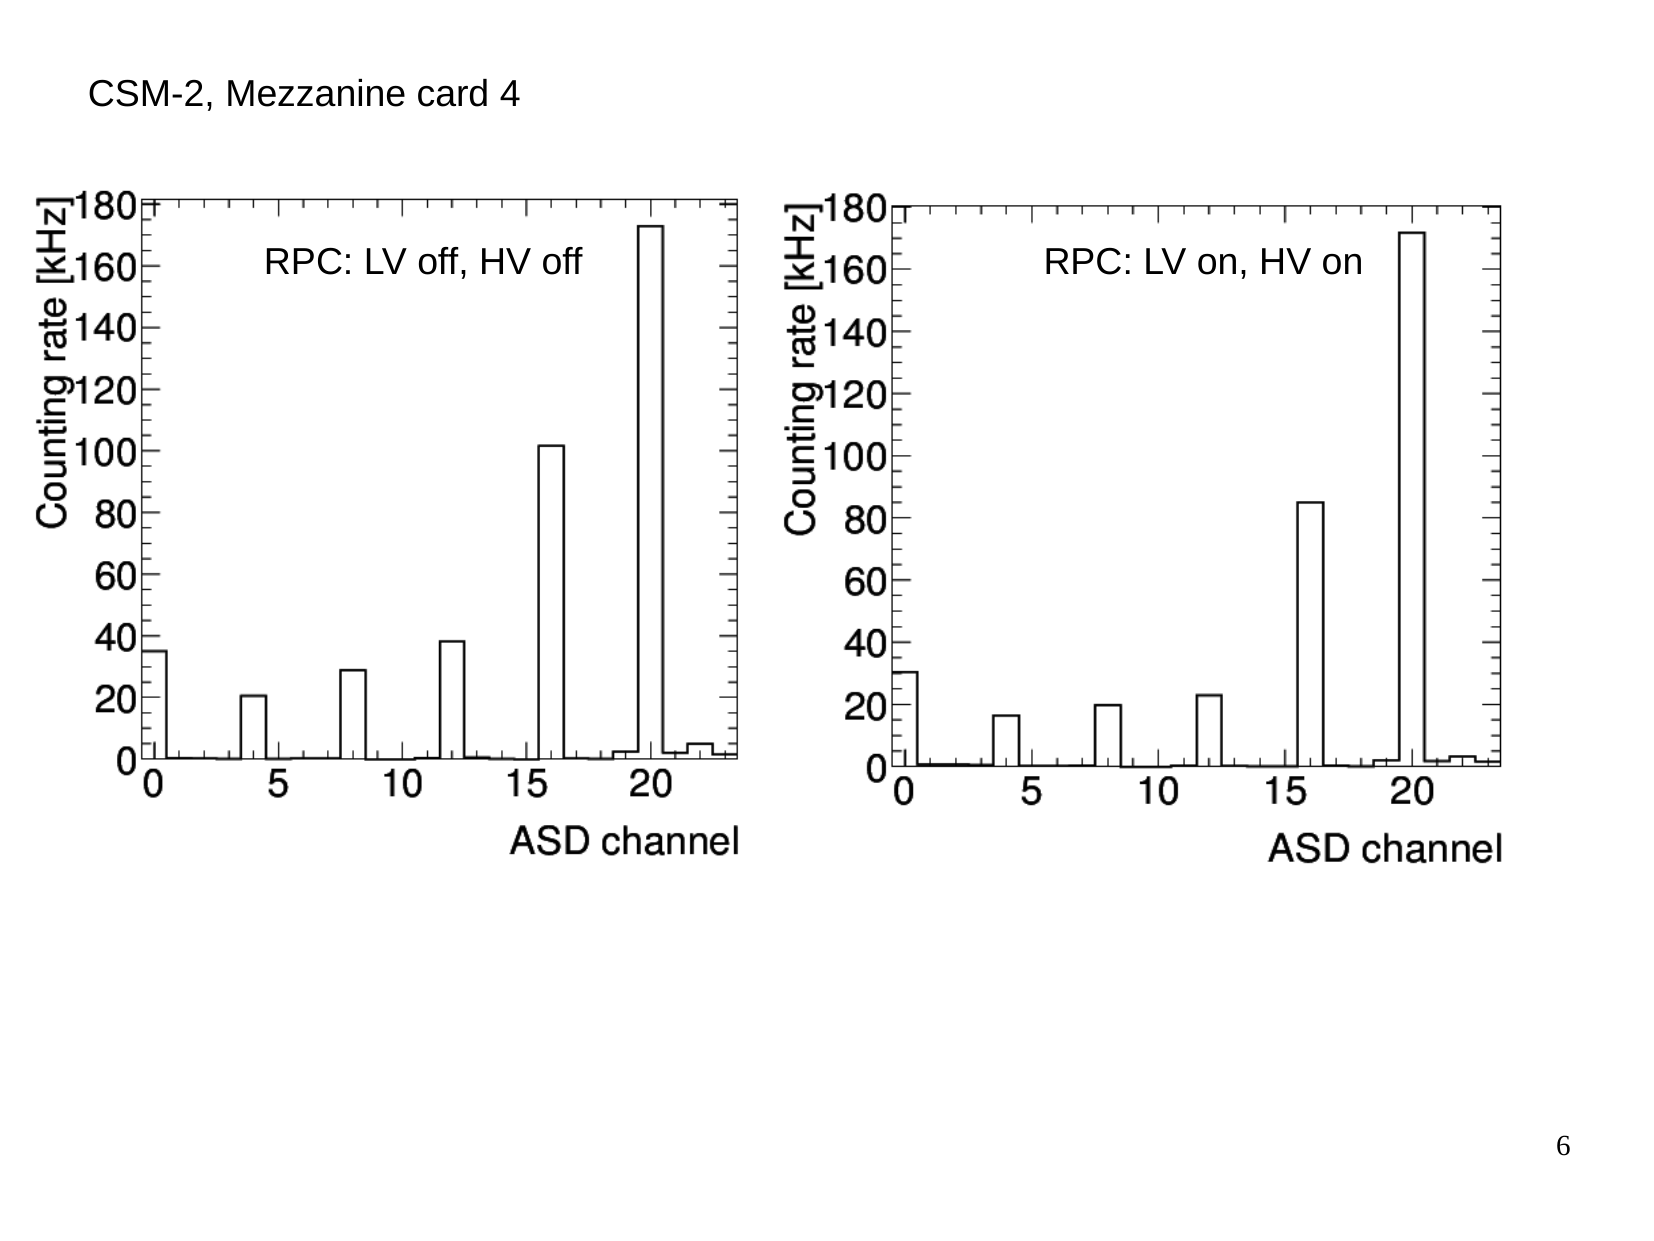

CSM-2, Mezzanine card 4
RPC: LV off, HV off
RPC: LV on, HV on
6